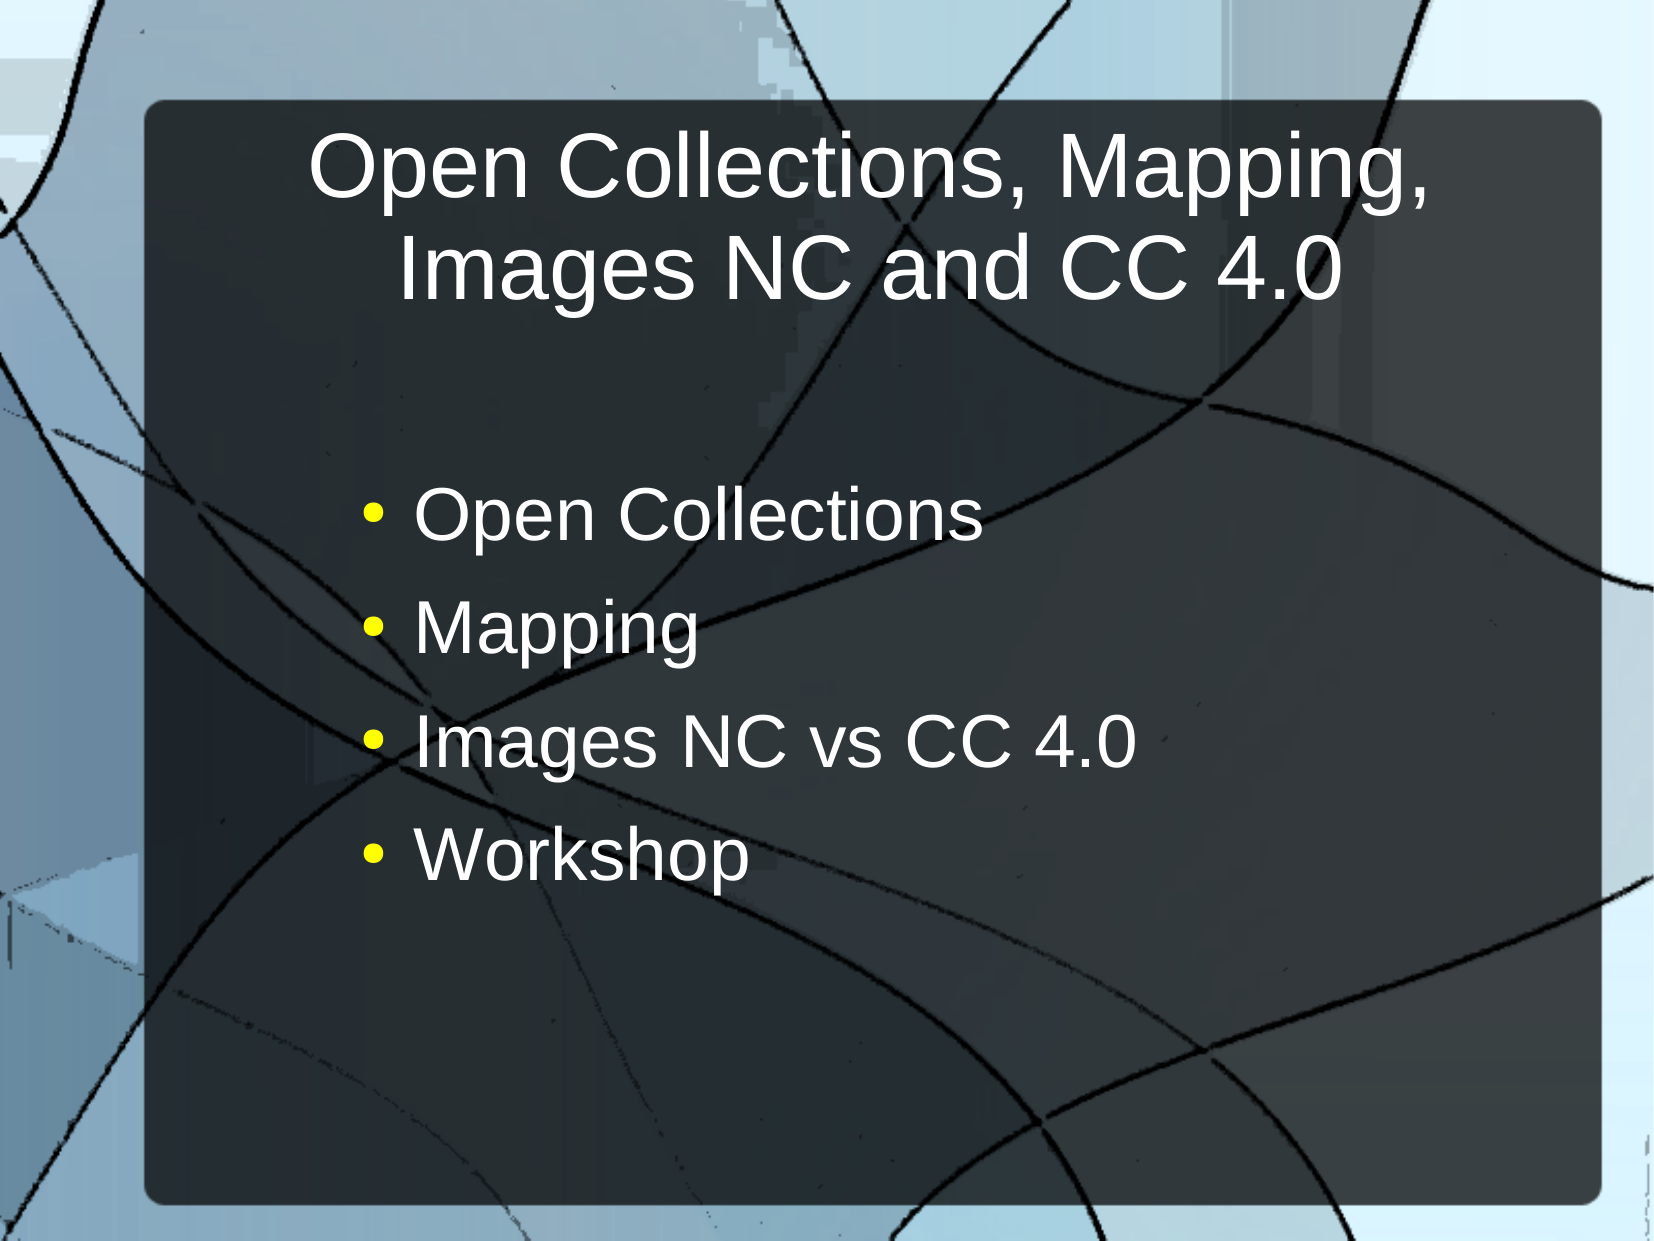

# Open Collections, Mapping, Images NC and CC 4.0
Open Collections
Mapping
Images NC vs CC 4.0
Workshop